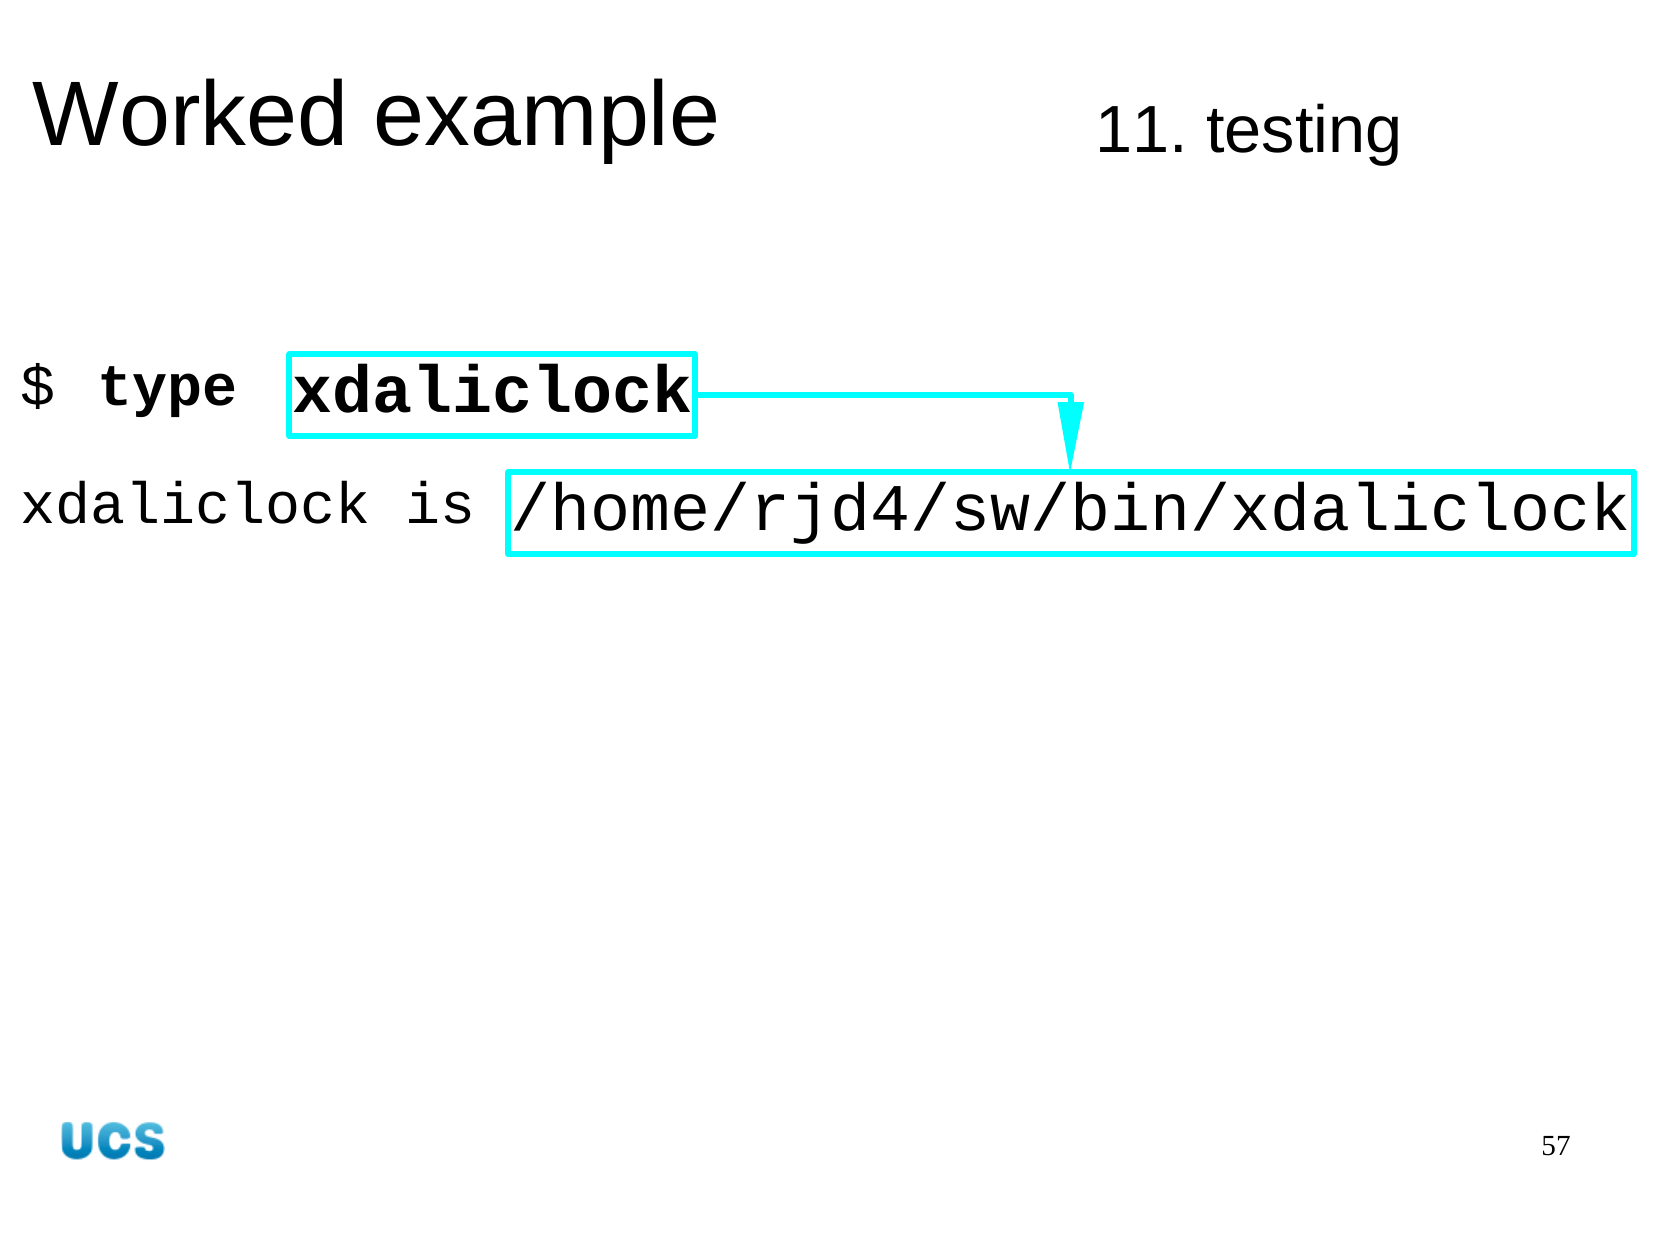

Worked example
11. testing
$
type
xdaliclock
xdaliclock is
/home/rjd4/sw/bin/xdaliclock
57